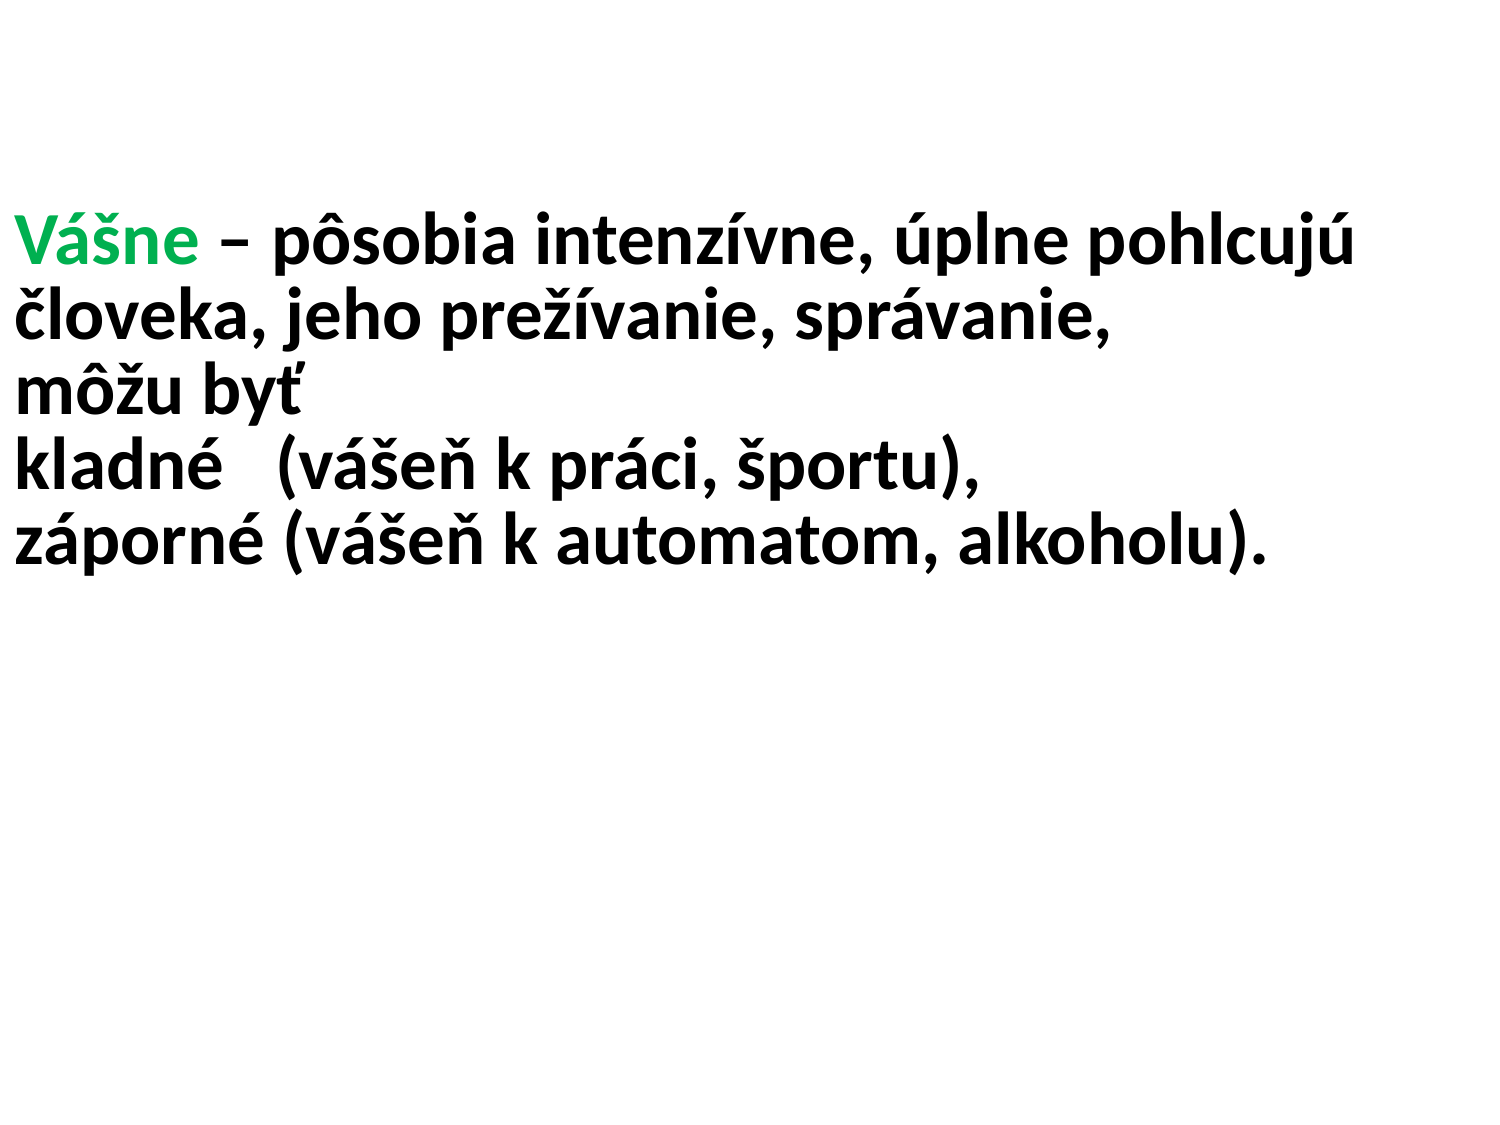

Vášne – pôsobia intenzívne, úplne pohlcujú človeka, jeho prežívanie, správanie,
môžu byť
kladné (vášeň k práci, športu),
záporné (vášeň k automatom, alkoholu).